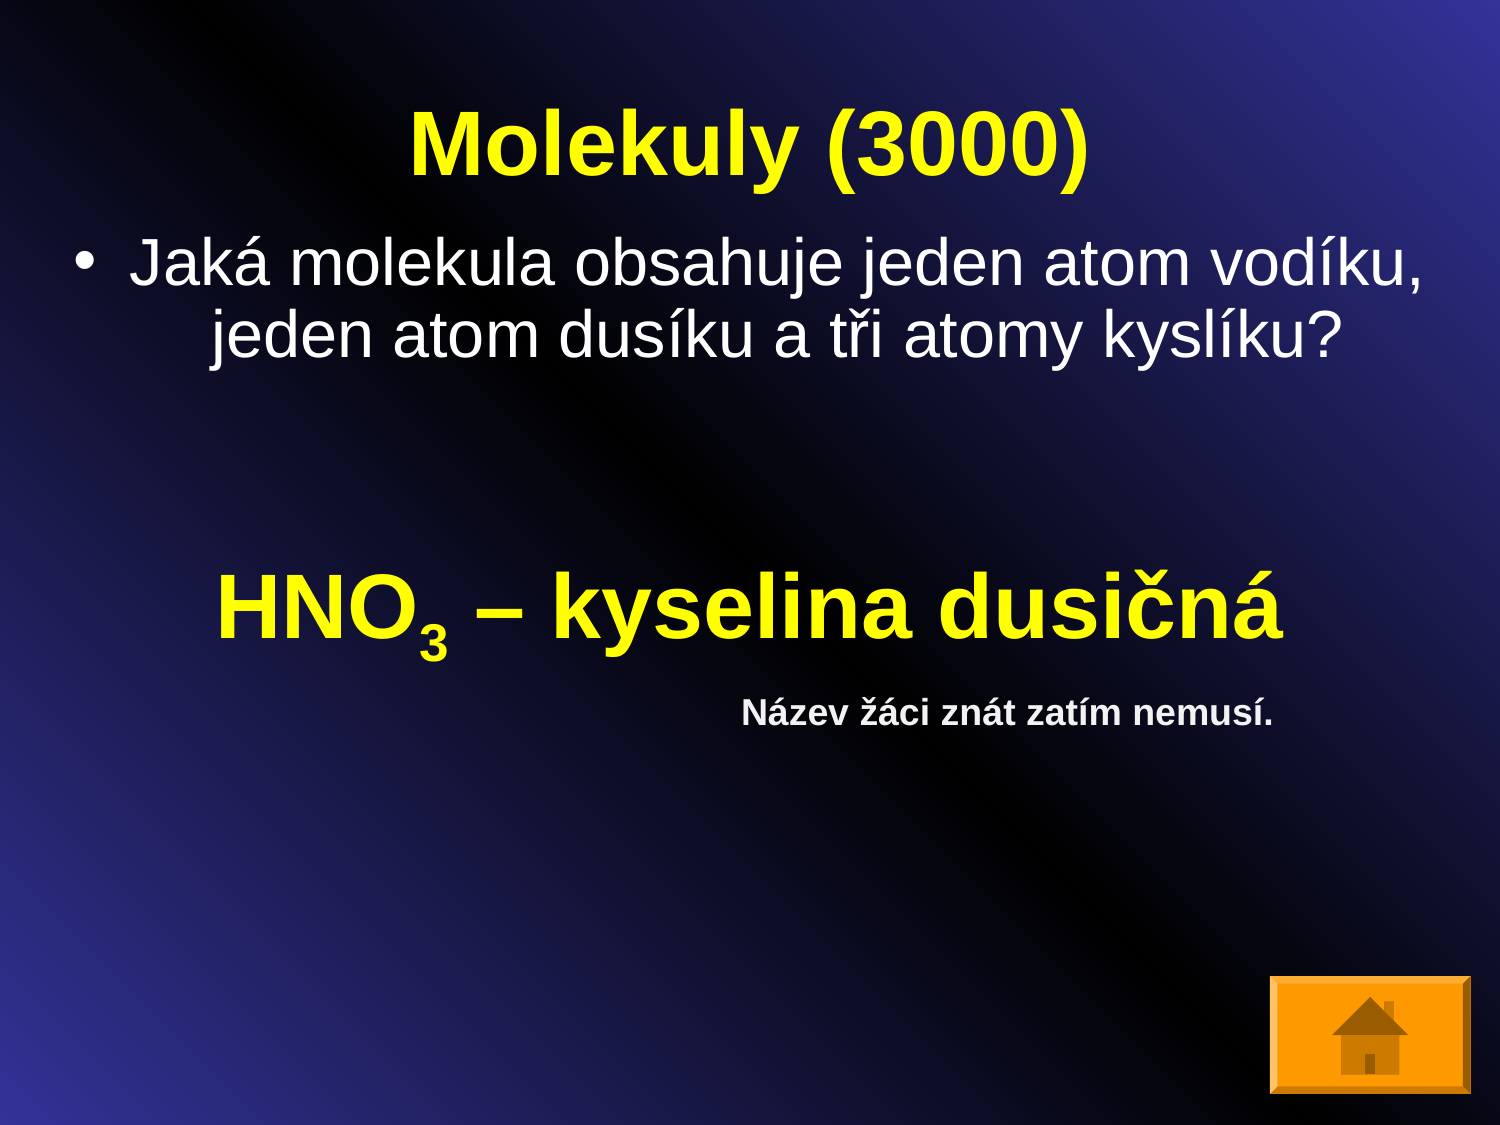

# Molekuly (3000)
Jaká molekula obsahuje jeden atom vodíku, jeden atom dusíku a tři atomy kyslíku?
HNO3 – kyselina dusičná
Název žáci znát zatím nemusí.